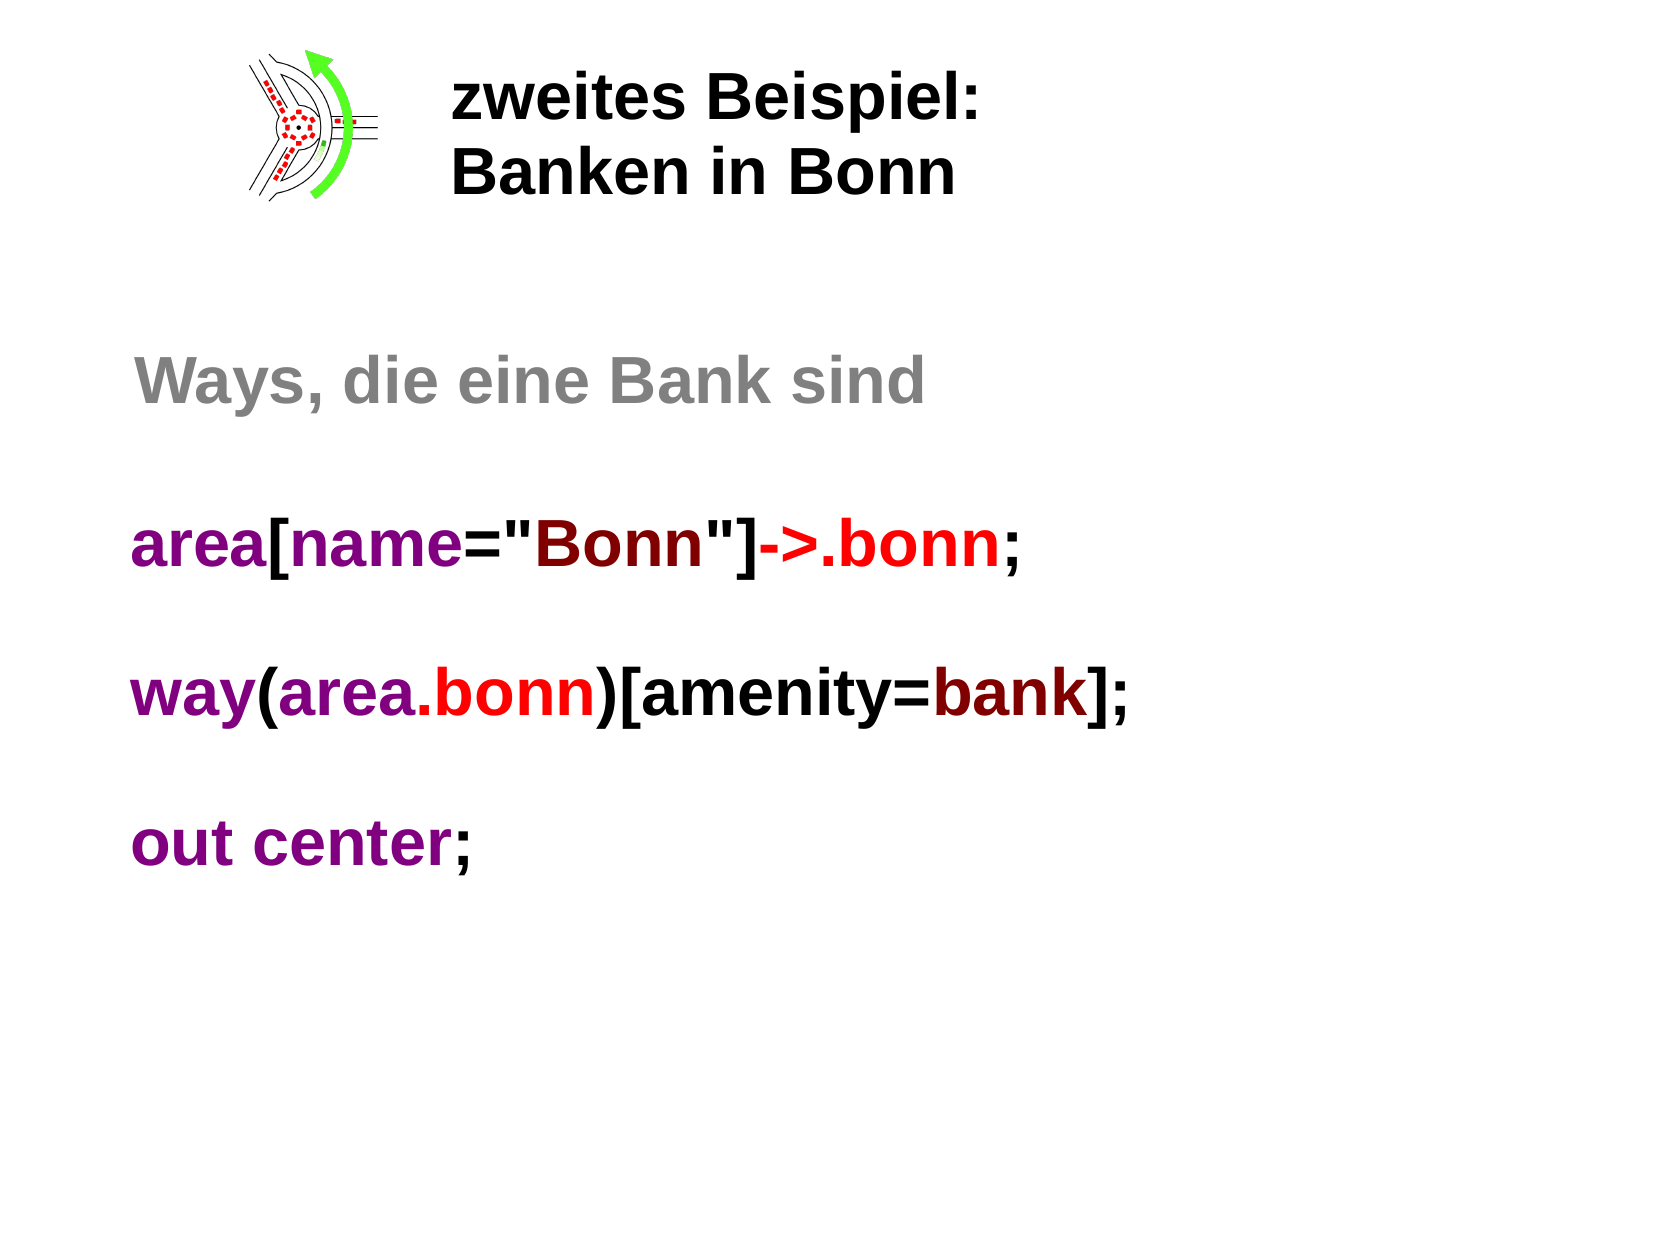

zweites Beispiel:
Banken in Bonn
Ways, die eine Bank sind
area[name="Bonn"]->.bonn;
way(area.bonn)[amenity=bank];
out center;